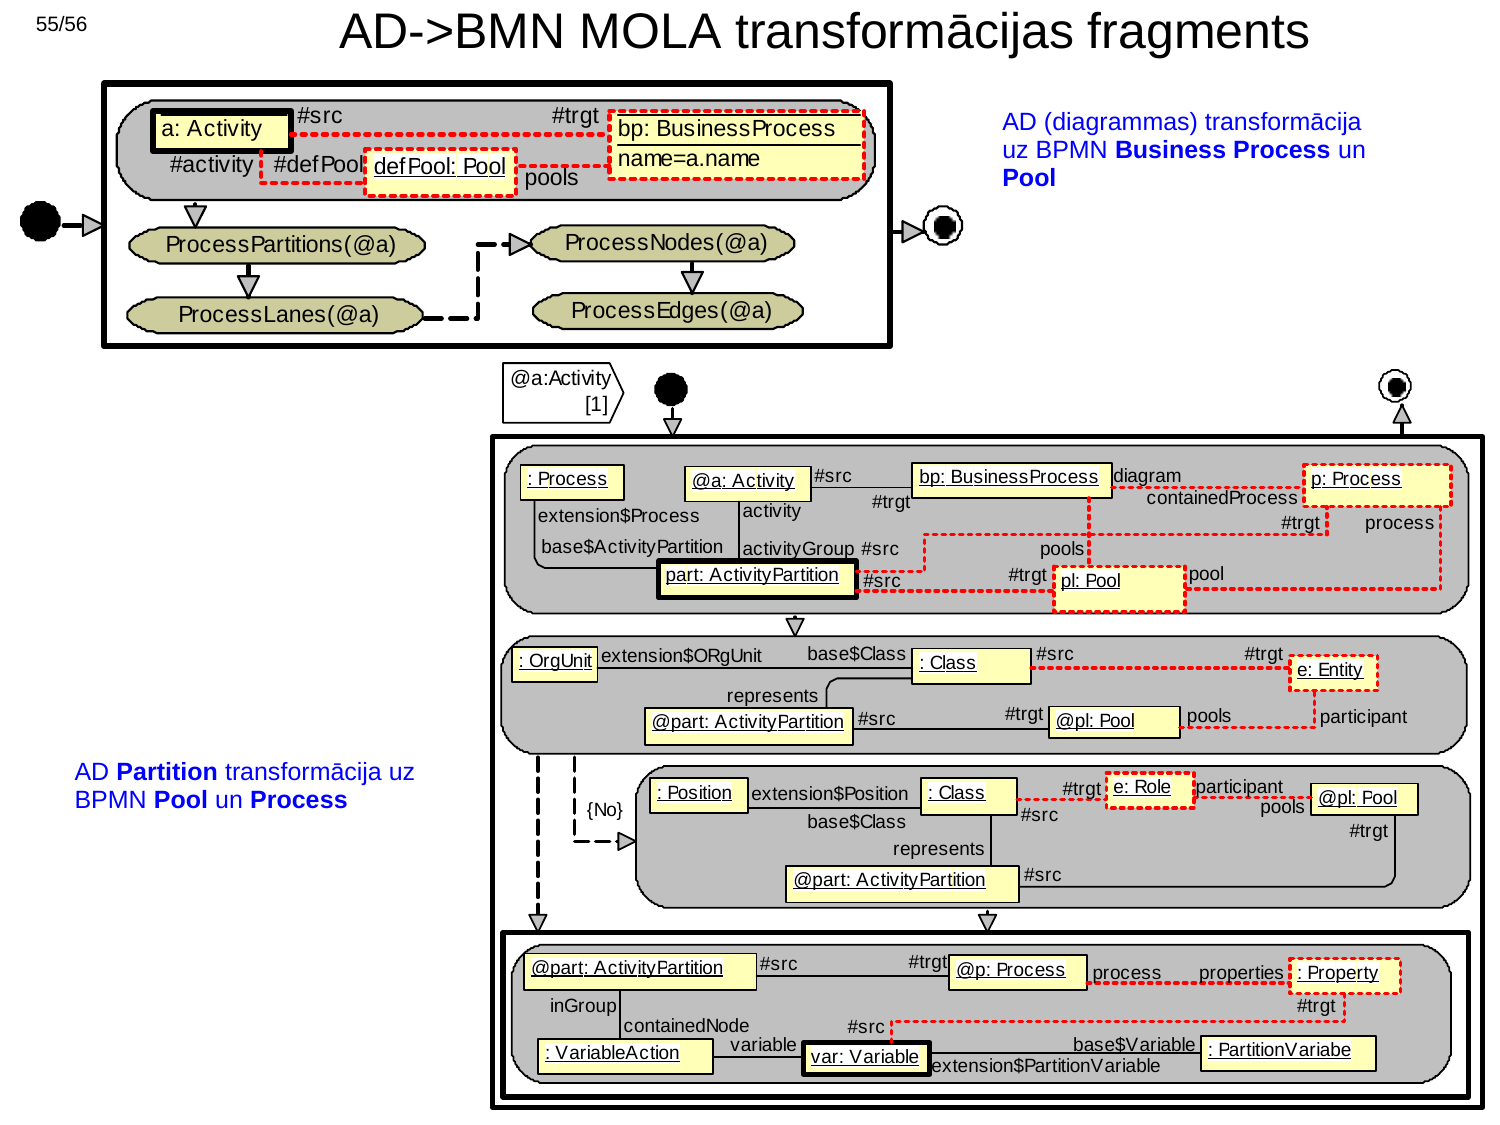

# AD->BMN MOLA transformācijas fragments
55
AD (diagrammas) transformācija uz BPMN Business Process un Pool
AD Partition transformācija uz BPMN Pool un Process